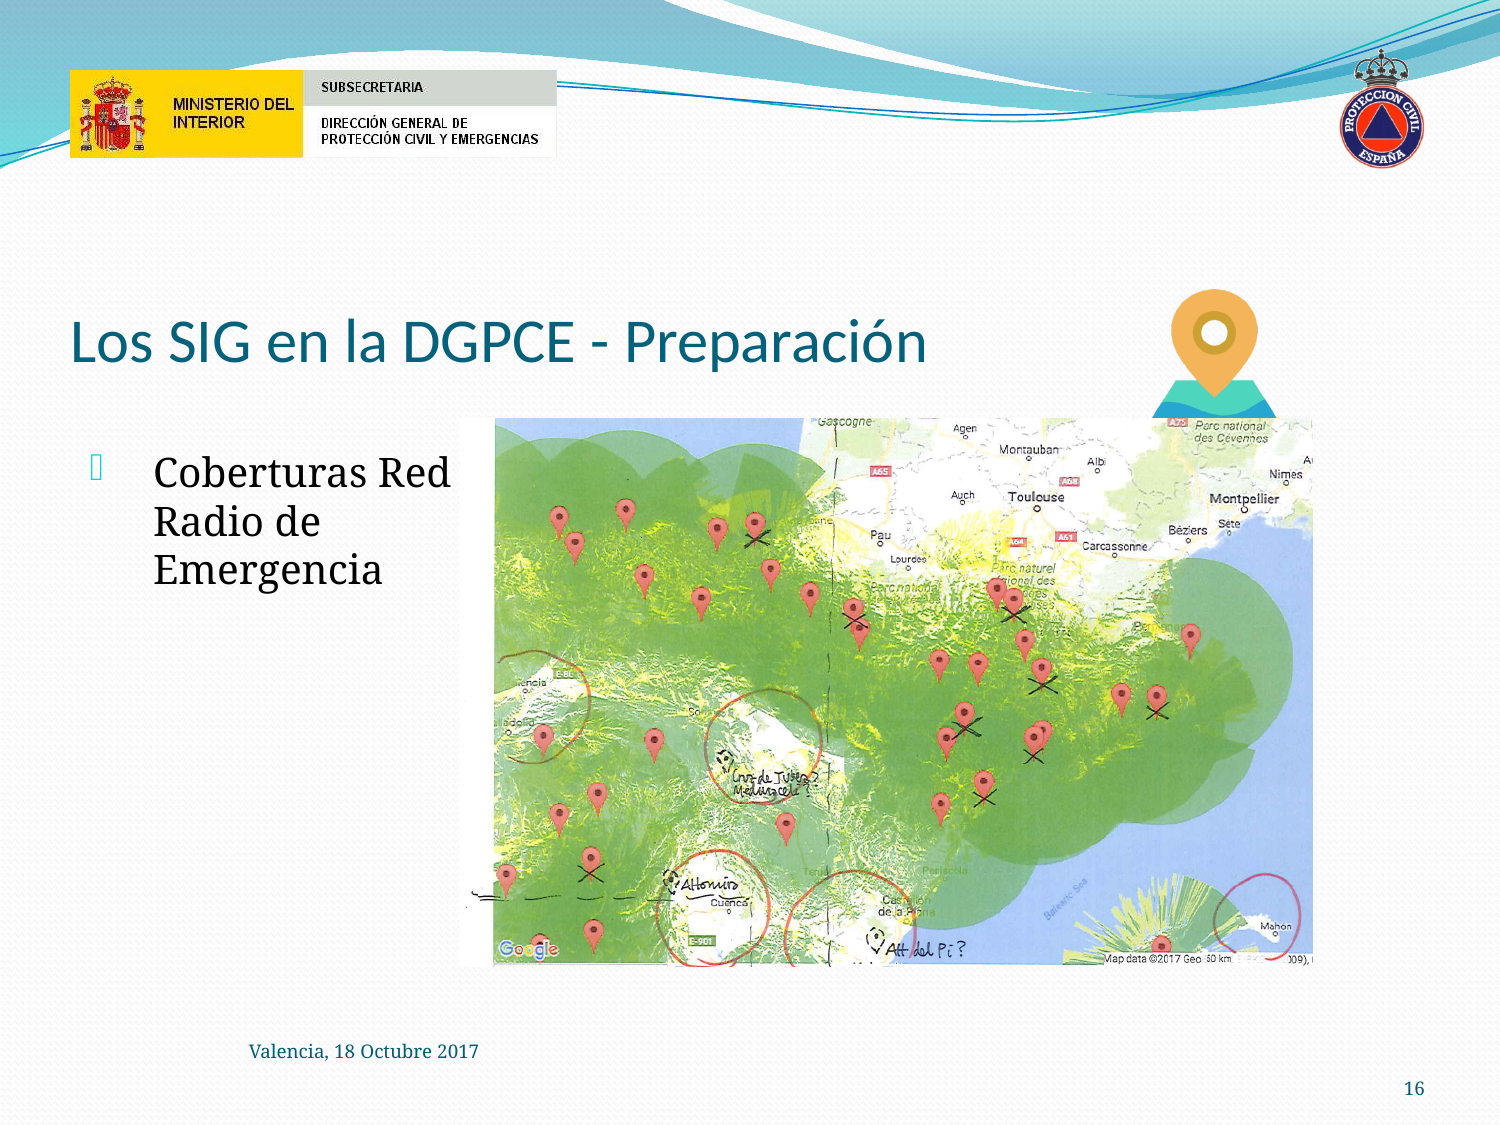

# Los SIG en la DGPCE - Preparación
Coberturas Red Radio de Emergencia
Valencia, 18 Octubre 2017